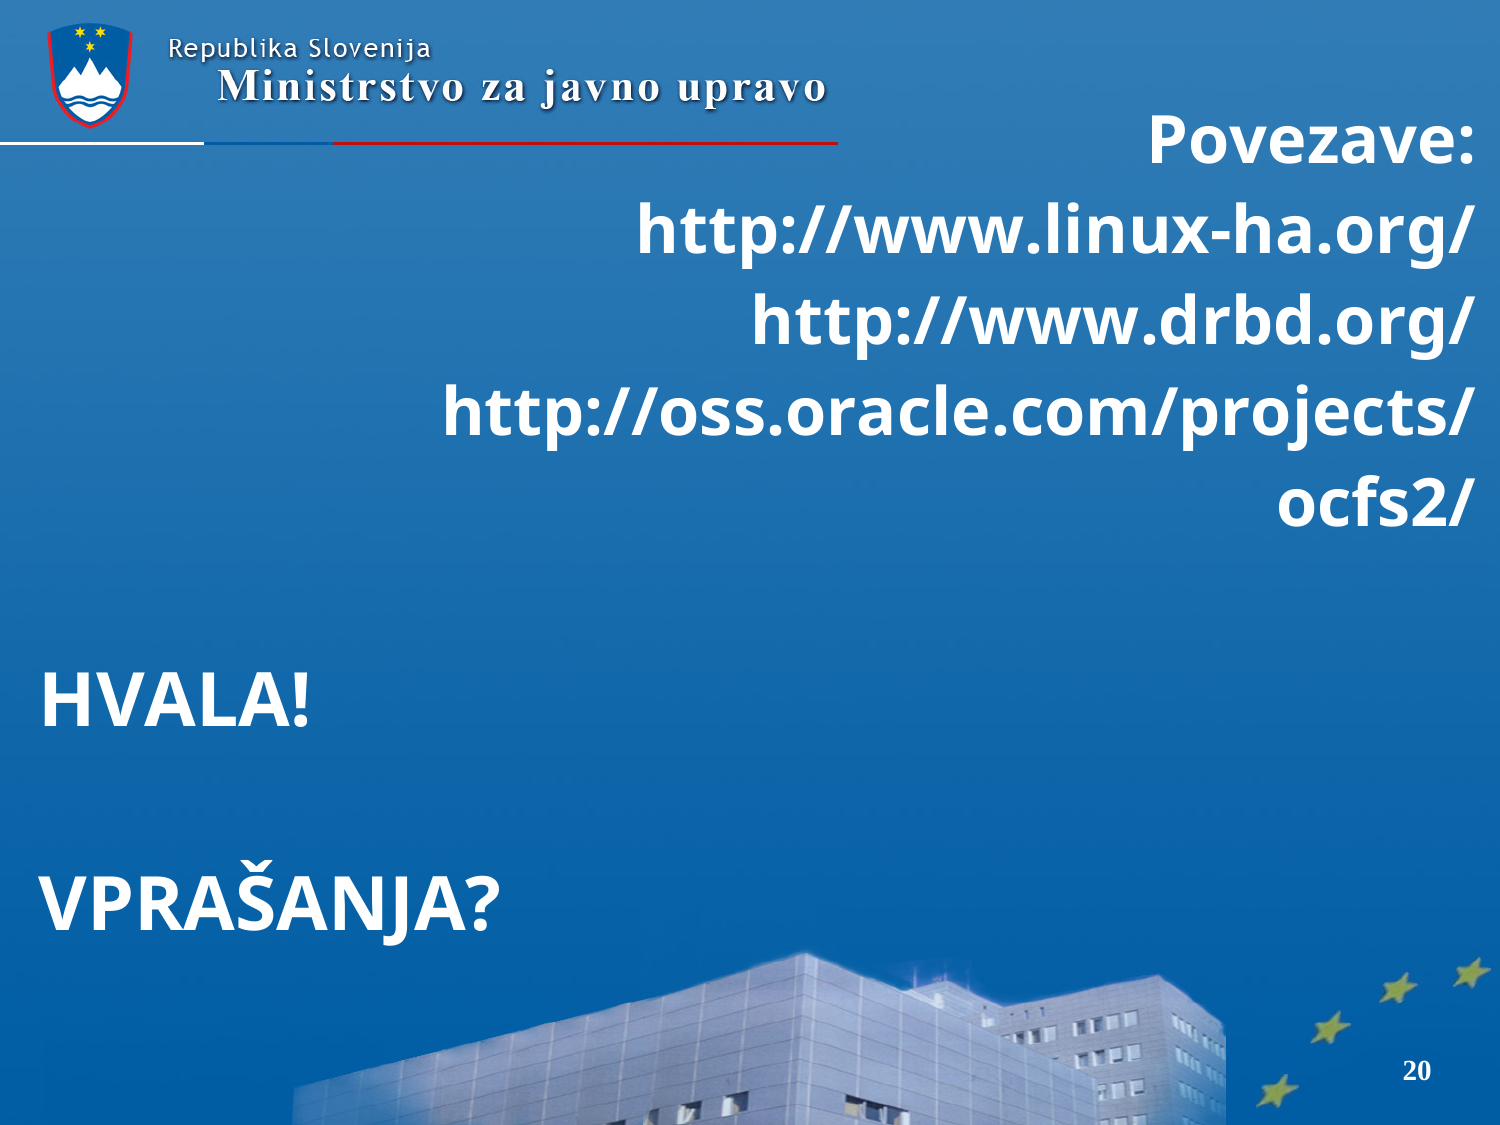

Povezave:
http://www.linux-ha.org/
http://www.drbd.org/
http://oss.oracle.com/projects/ocfs2/
# HVALA! VPRAŠANJA?
20